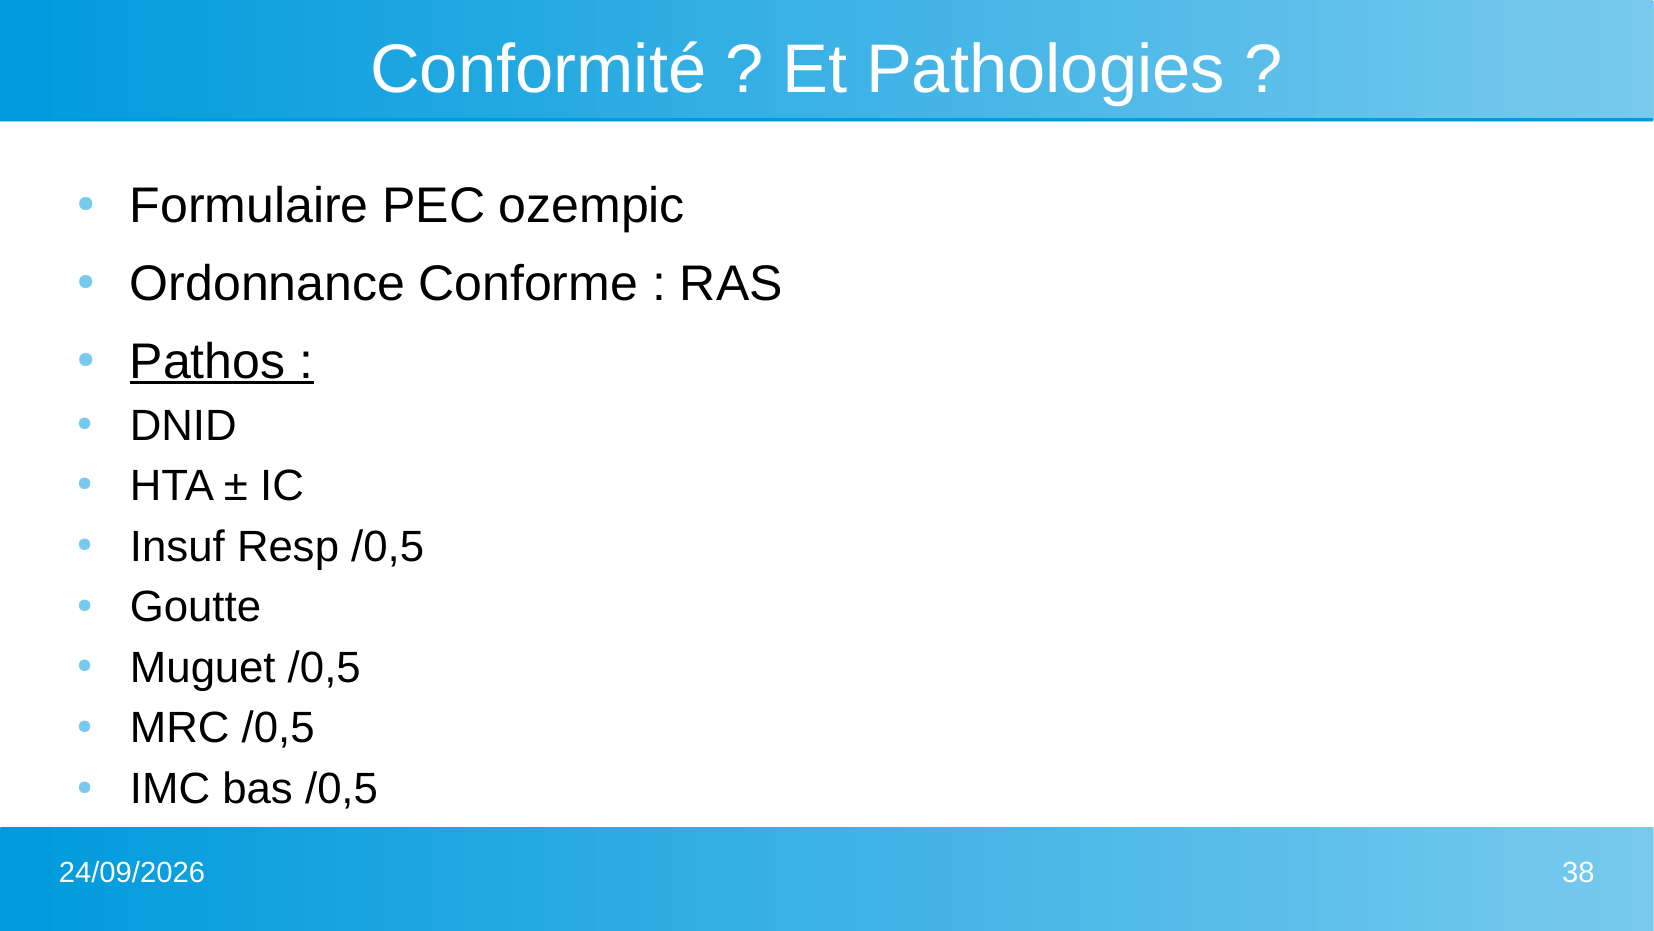

# Conformité ? Et Pathologies ?
Formulaire PEC ozempic
Ordonnance Conforme : RAS
Pathos :
DNID
HTA ± IC
Insuf Resp /0,5
Goutte
Muguet /0,5
MRC /0,5
IMC bas /0,5
38